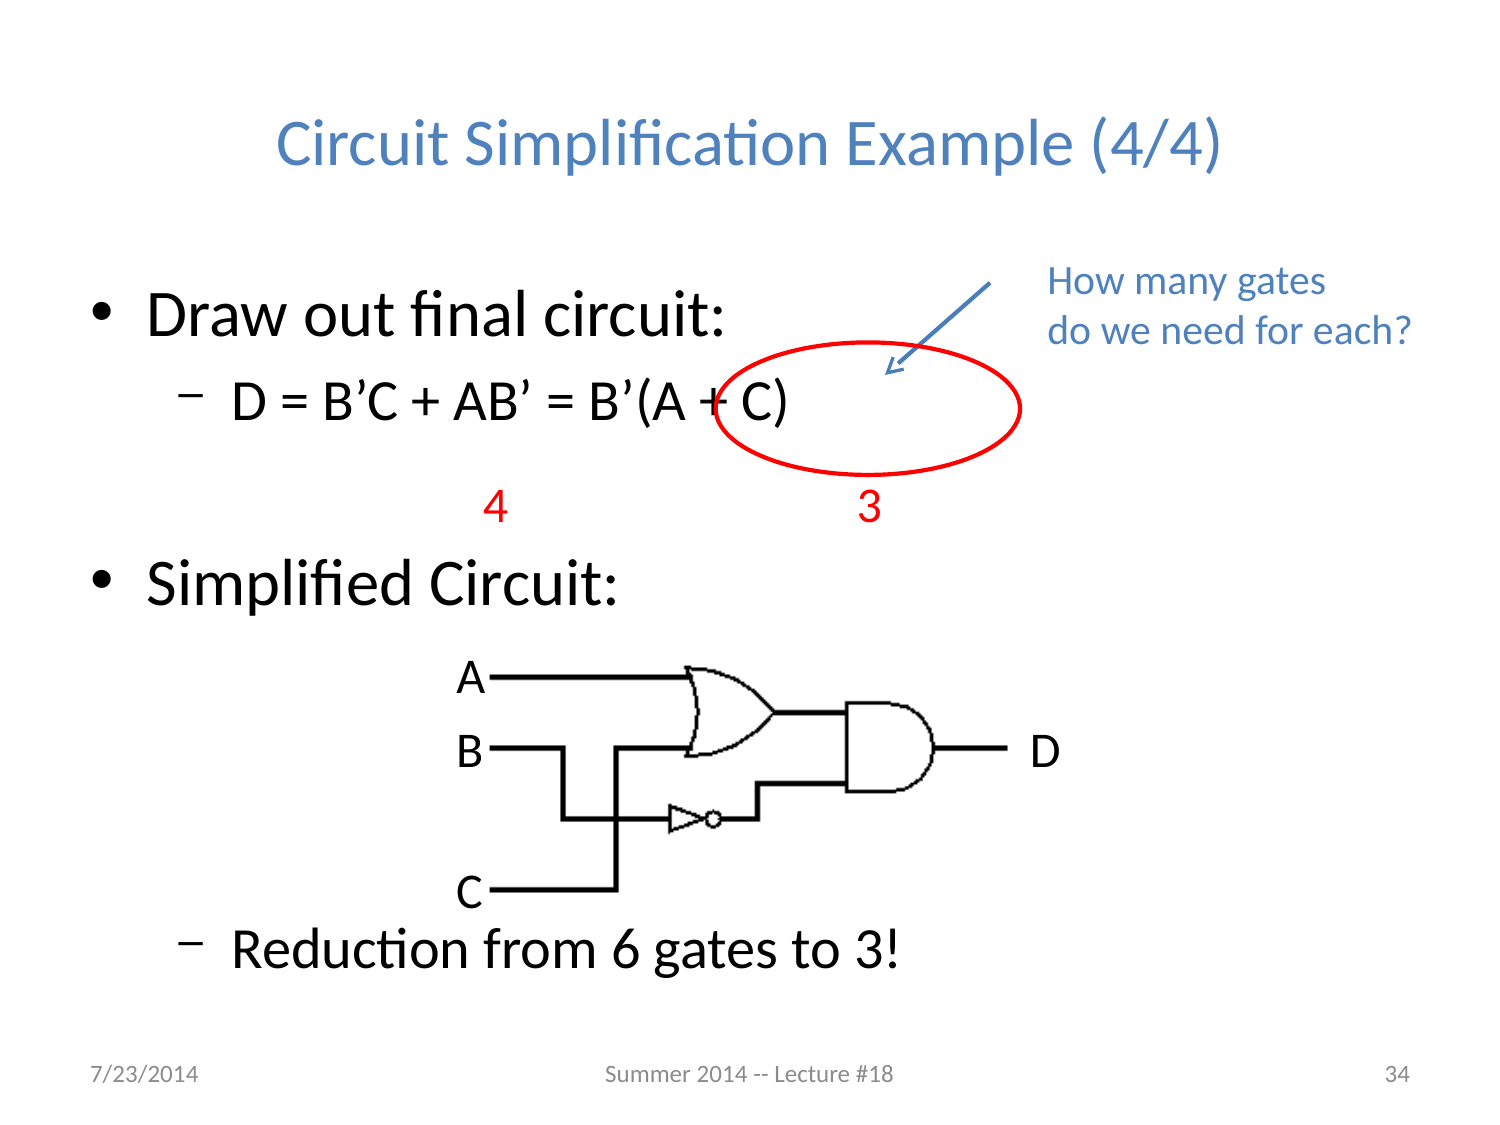

# Circuit Simplification Example (4/4)
How many gates
do we need for each?
Draw out final circuit:
D = B’C + AB’ = B’(A + C)
Simplified Circuit:
Reduction from 6 gates to 3!
3
4
A
B
D
C
7/23/2014
Summer 2014 -- Lecture #18